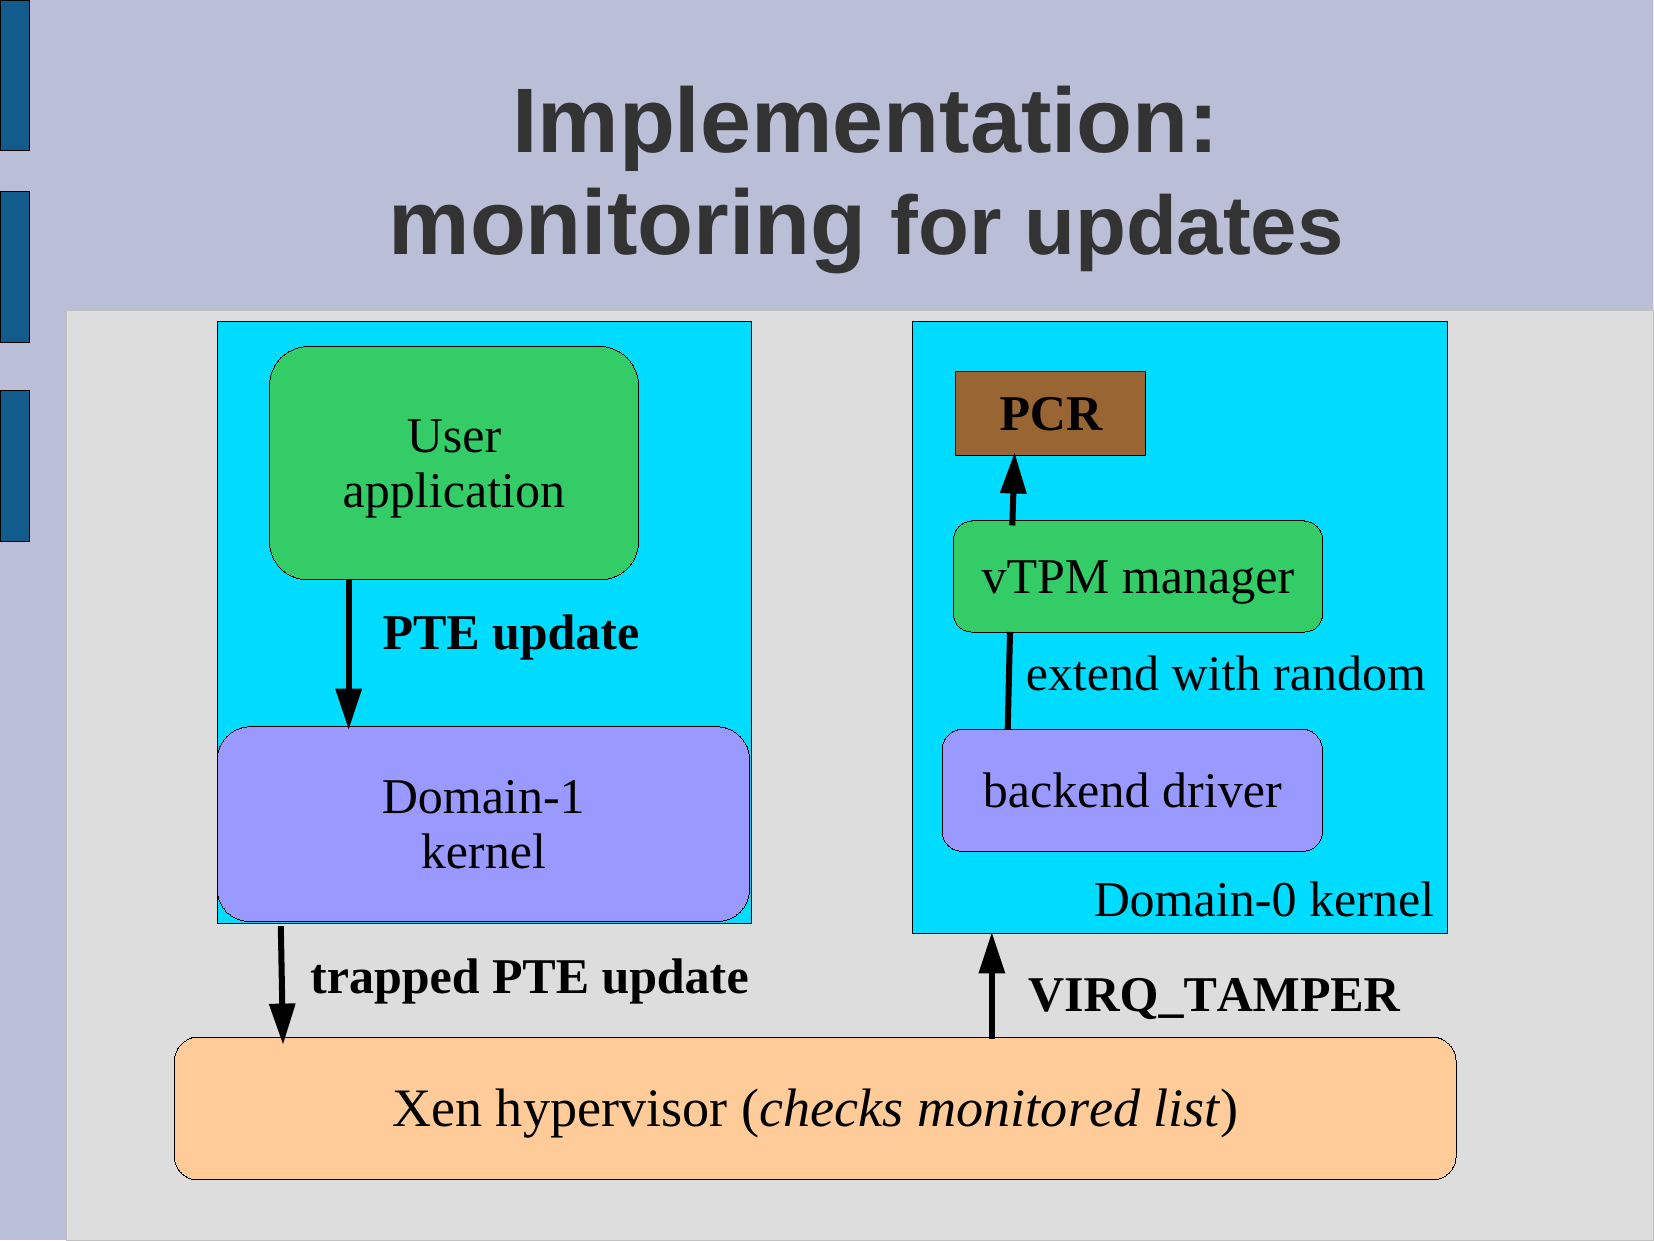

# Implementation: monitoring for updates
User
application
PCR
vTPM manager
PTE update
extend with random
Domain-1
kernel
backend driver
Domain-0 kernel
trapped PTE update
VIRQ_TAMPER
Xen hypervisor (checks monitored list)